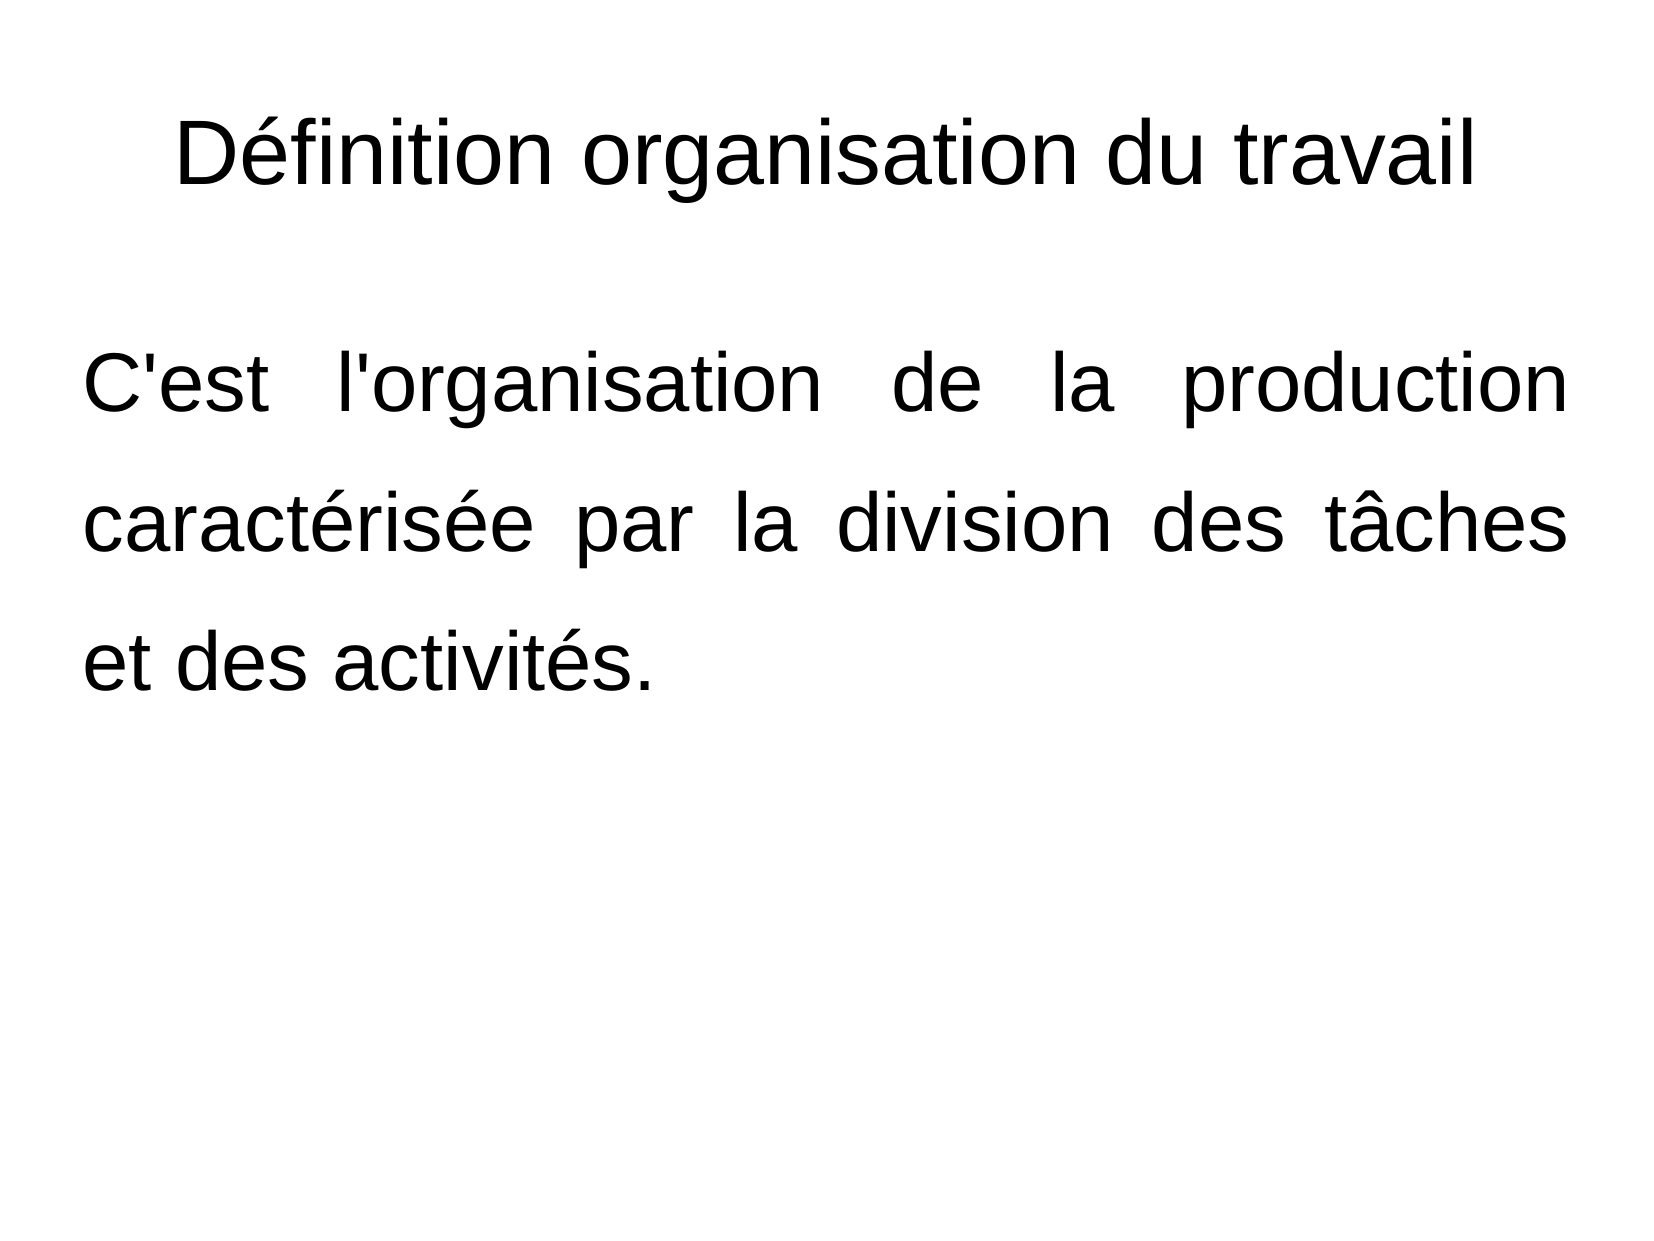

# Définition organisation du travail
C'est l'organisation de la production caractérisée par la division des tâches et des activités.